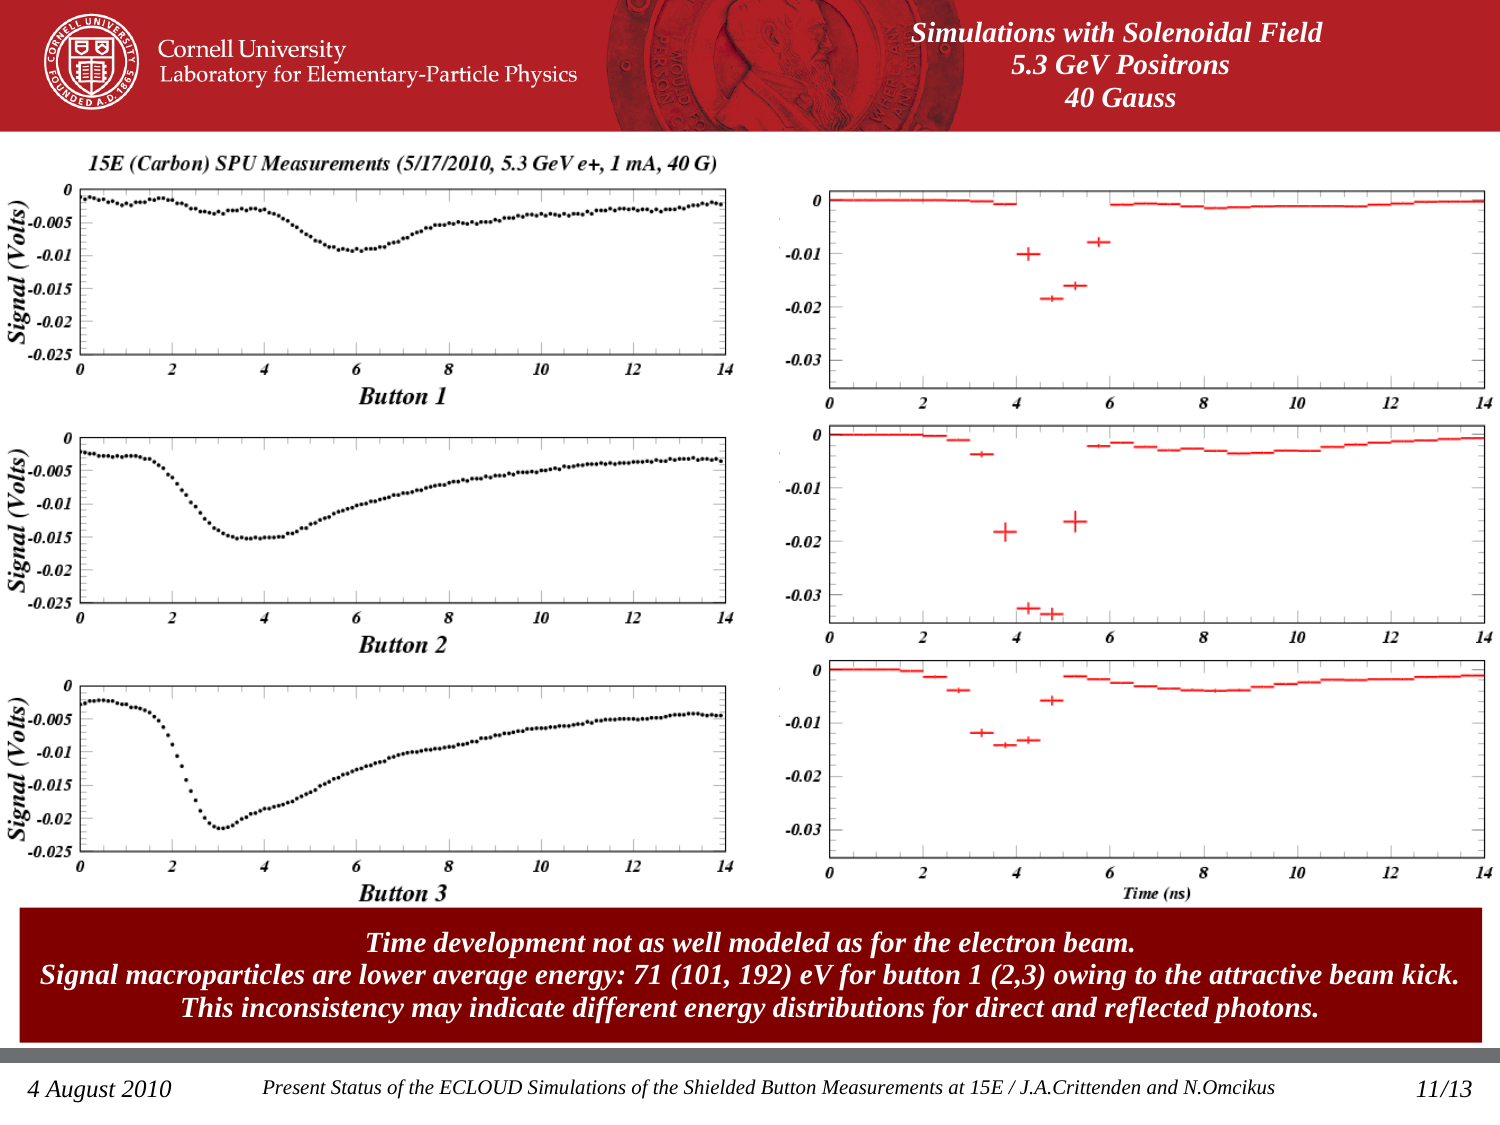

# Simulations with Solenoidal Field 5.3 GeV Positrons 40 Gauss
Time development not as well modeled as for the electron beam.
Signal macroparticles are lower average energy: 71 (101, 192) eV for button 1 (2,3) owing to the attractive beam kick.
This inconsistency may indicate different energy distributions for direct and reflected photons.